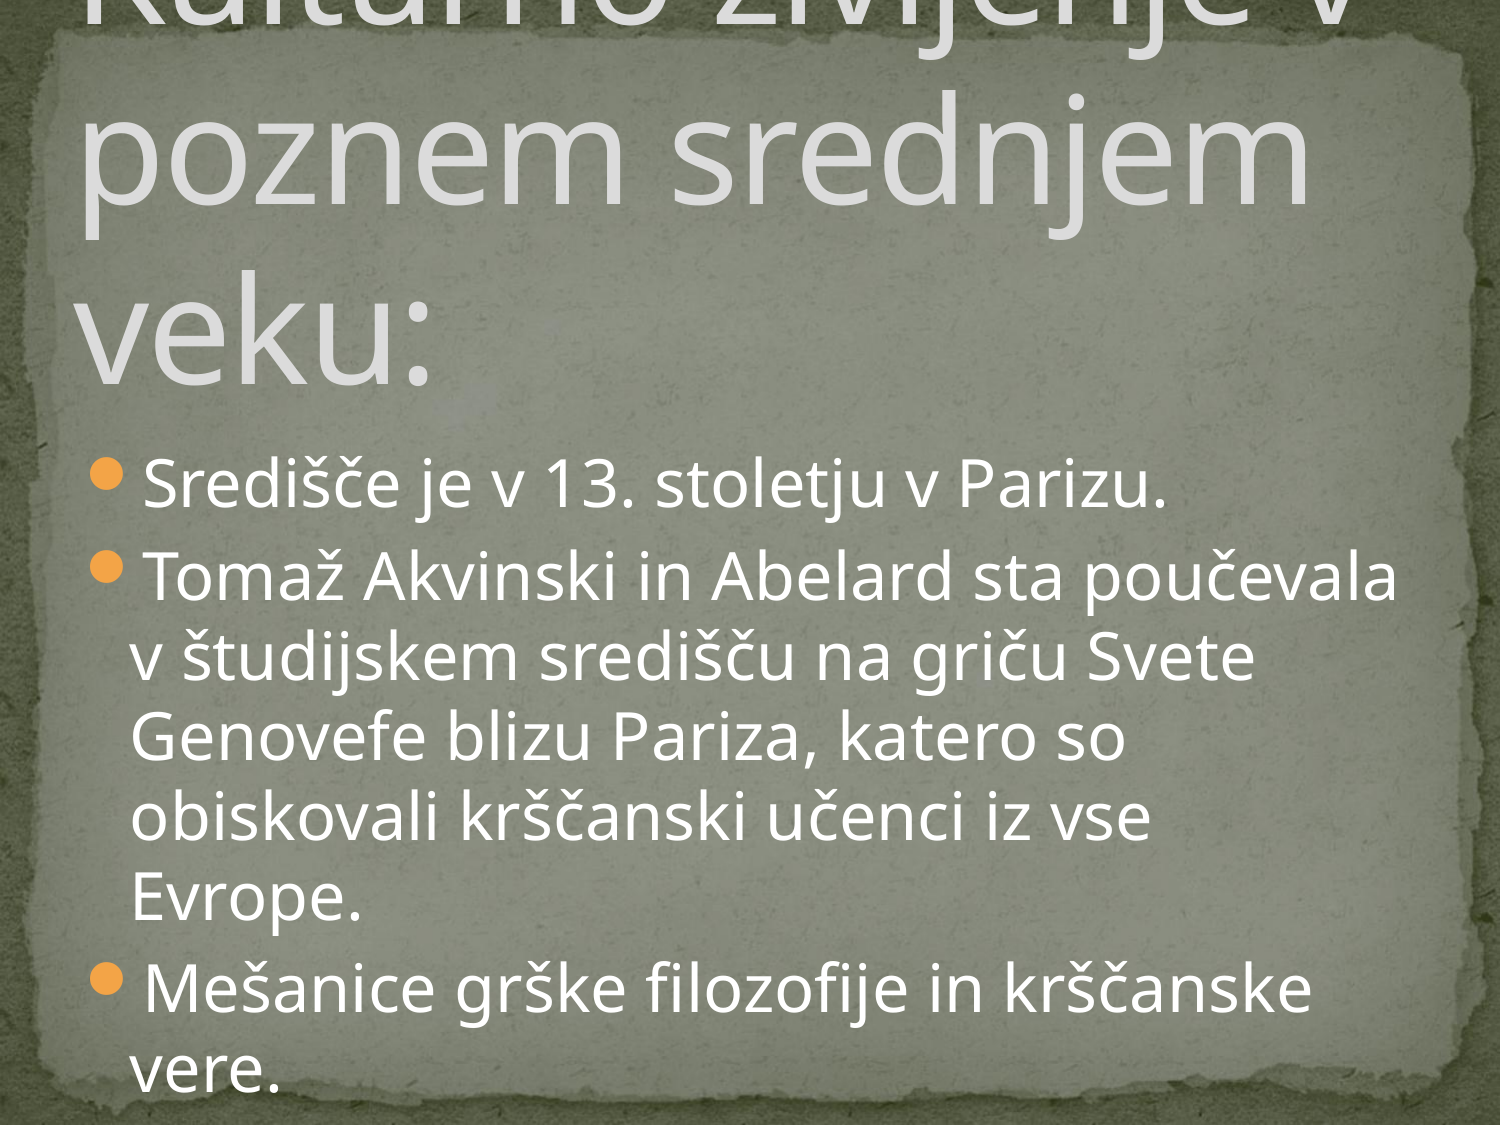

Kulturno življenje v poznem srednjem veku:
# Središče je v 13. stoletju v Parizu.
Tomaž Akvinski in Abelard sta poučevala v študijskem središču na griču Svete Genovefe blizu Pariza, katero so obiskovali krščanski učenci iz vse Evrope.
Mešanice grške filozofije in krščanske vere.
 Njegova podlaga je realizem  nič ni tisto, kar se zdi, ampak je samo simbol višje resničnosti.